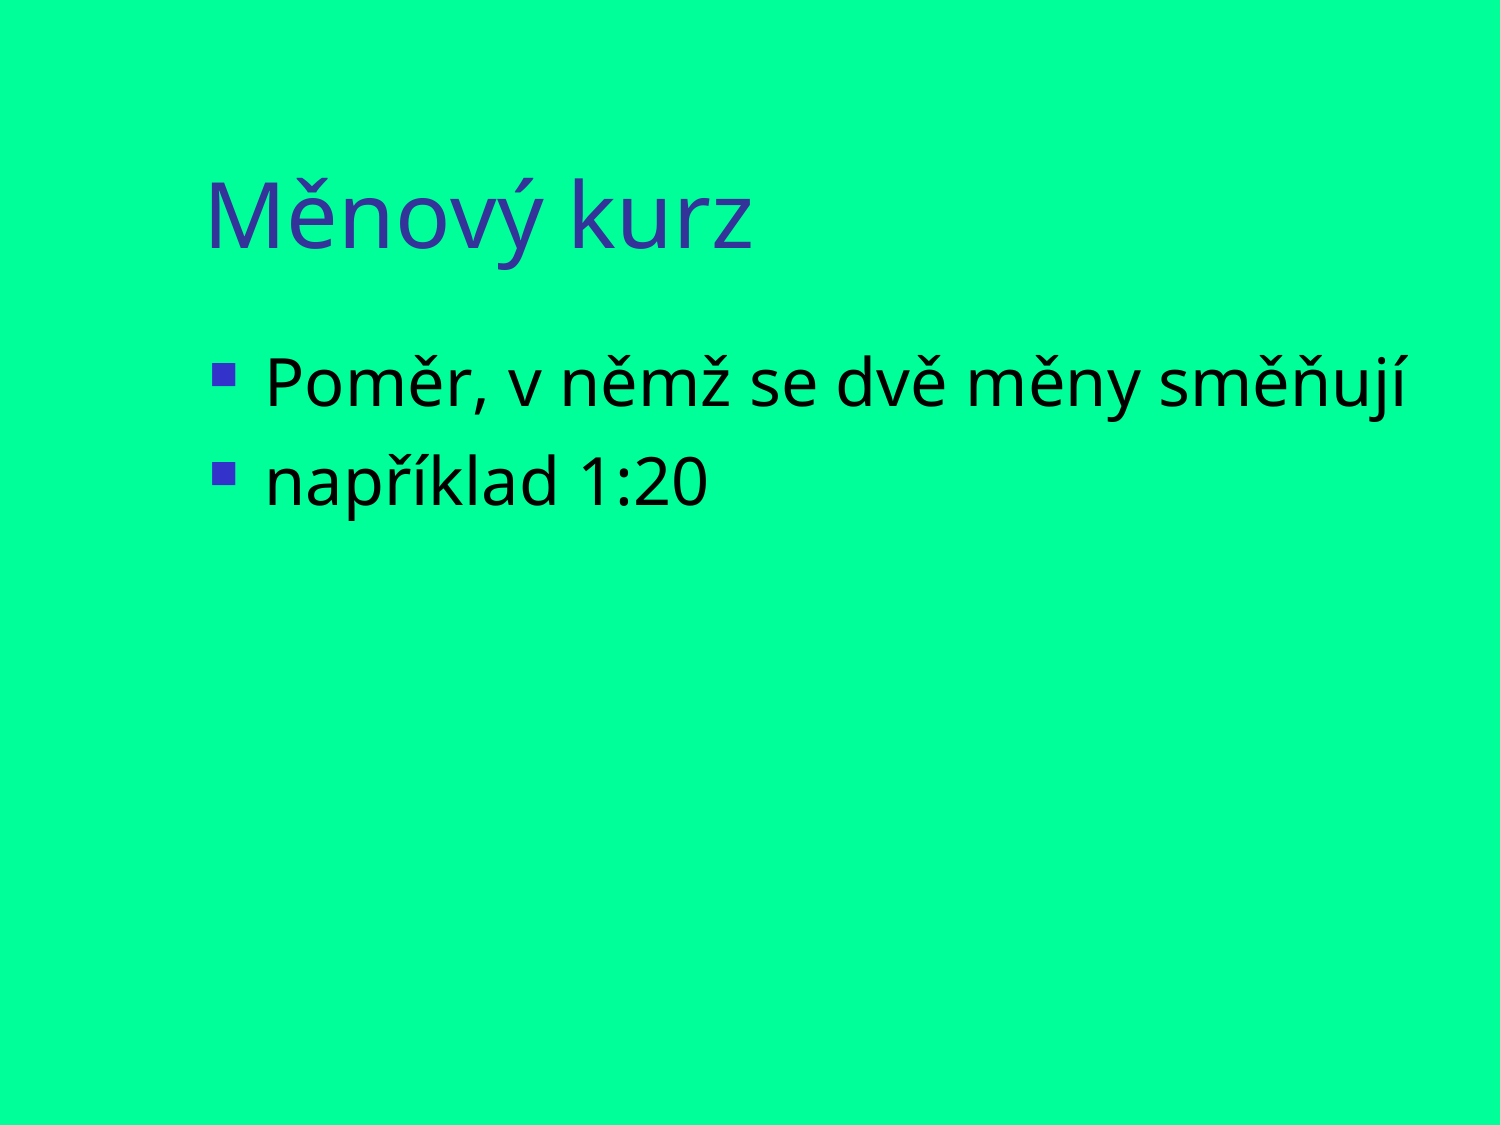

# Měnový kurz
Poměr, v němž se dvě měny směňují
například 1:20